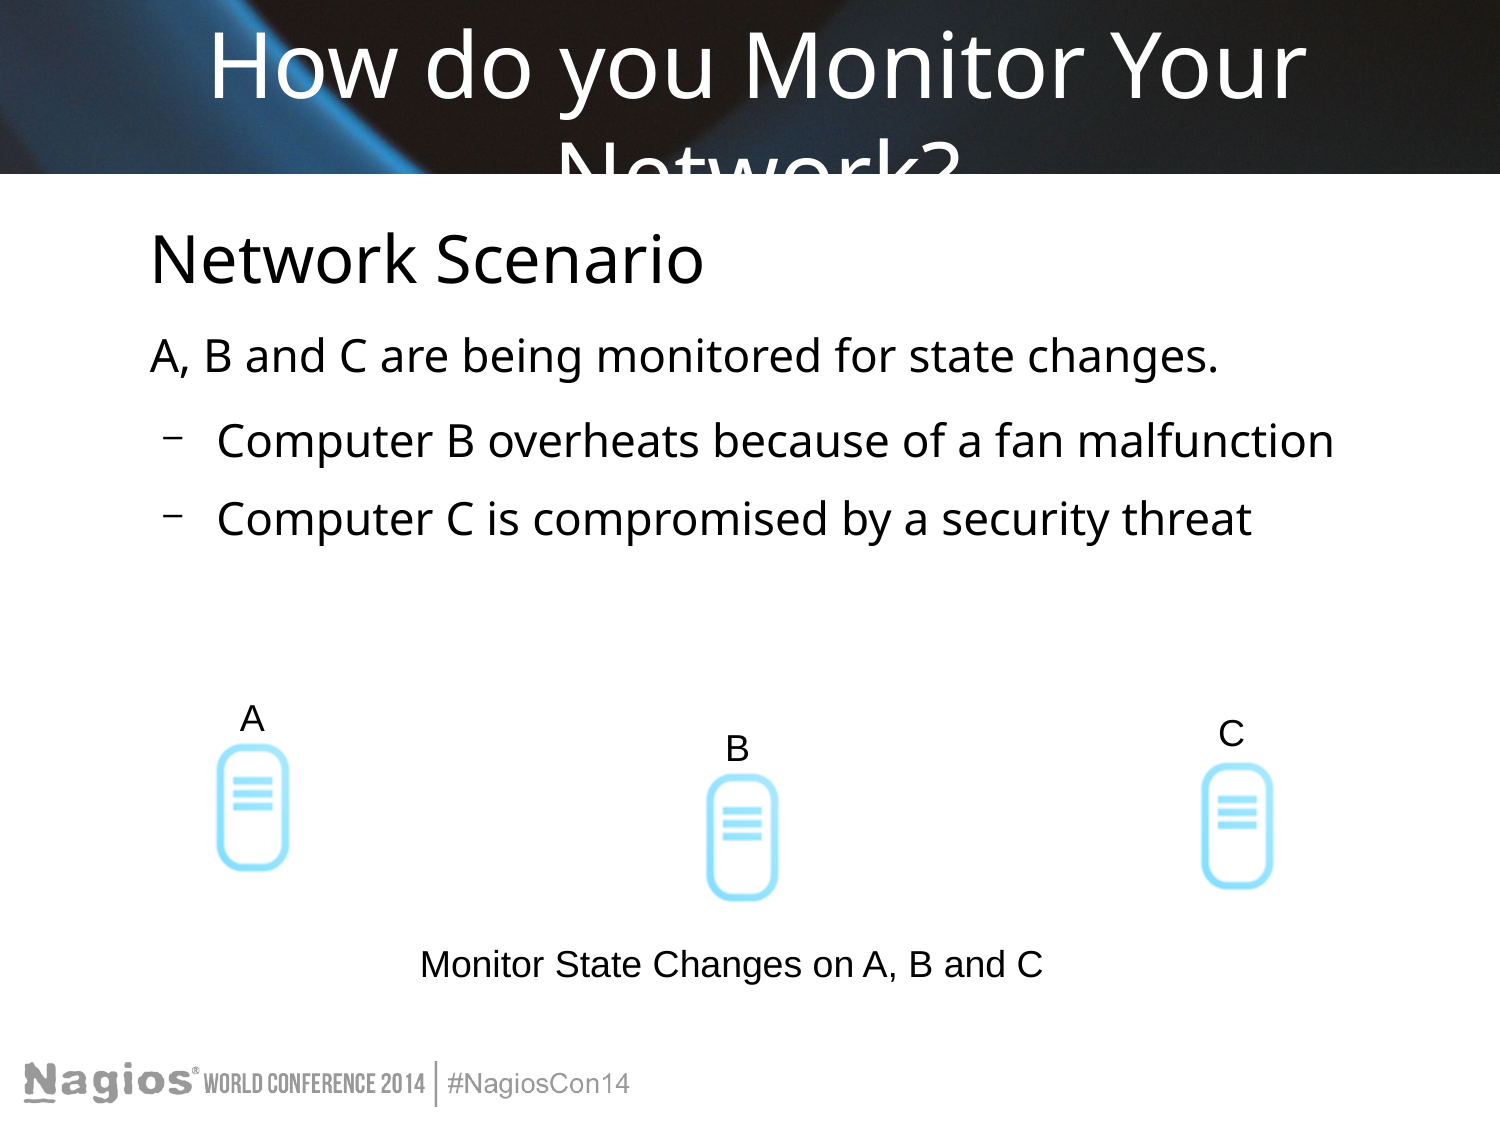

# How do you Monitor Your Network?
Network Scenario
A, B and C are being monitored for state changes.
Computer B overheats because of a fan malfunction
Computer C is compromised by a security threat
A
C
B
Monitor State Changes on A, B and C